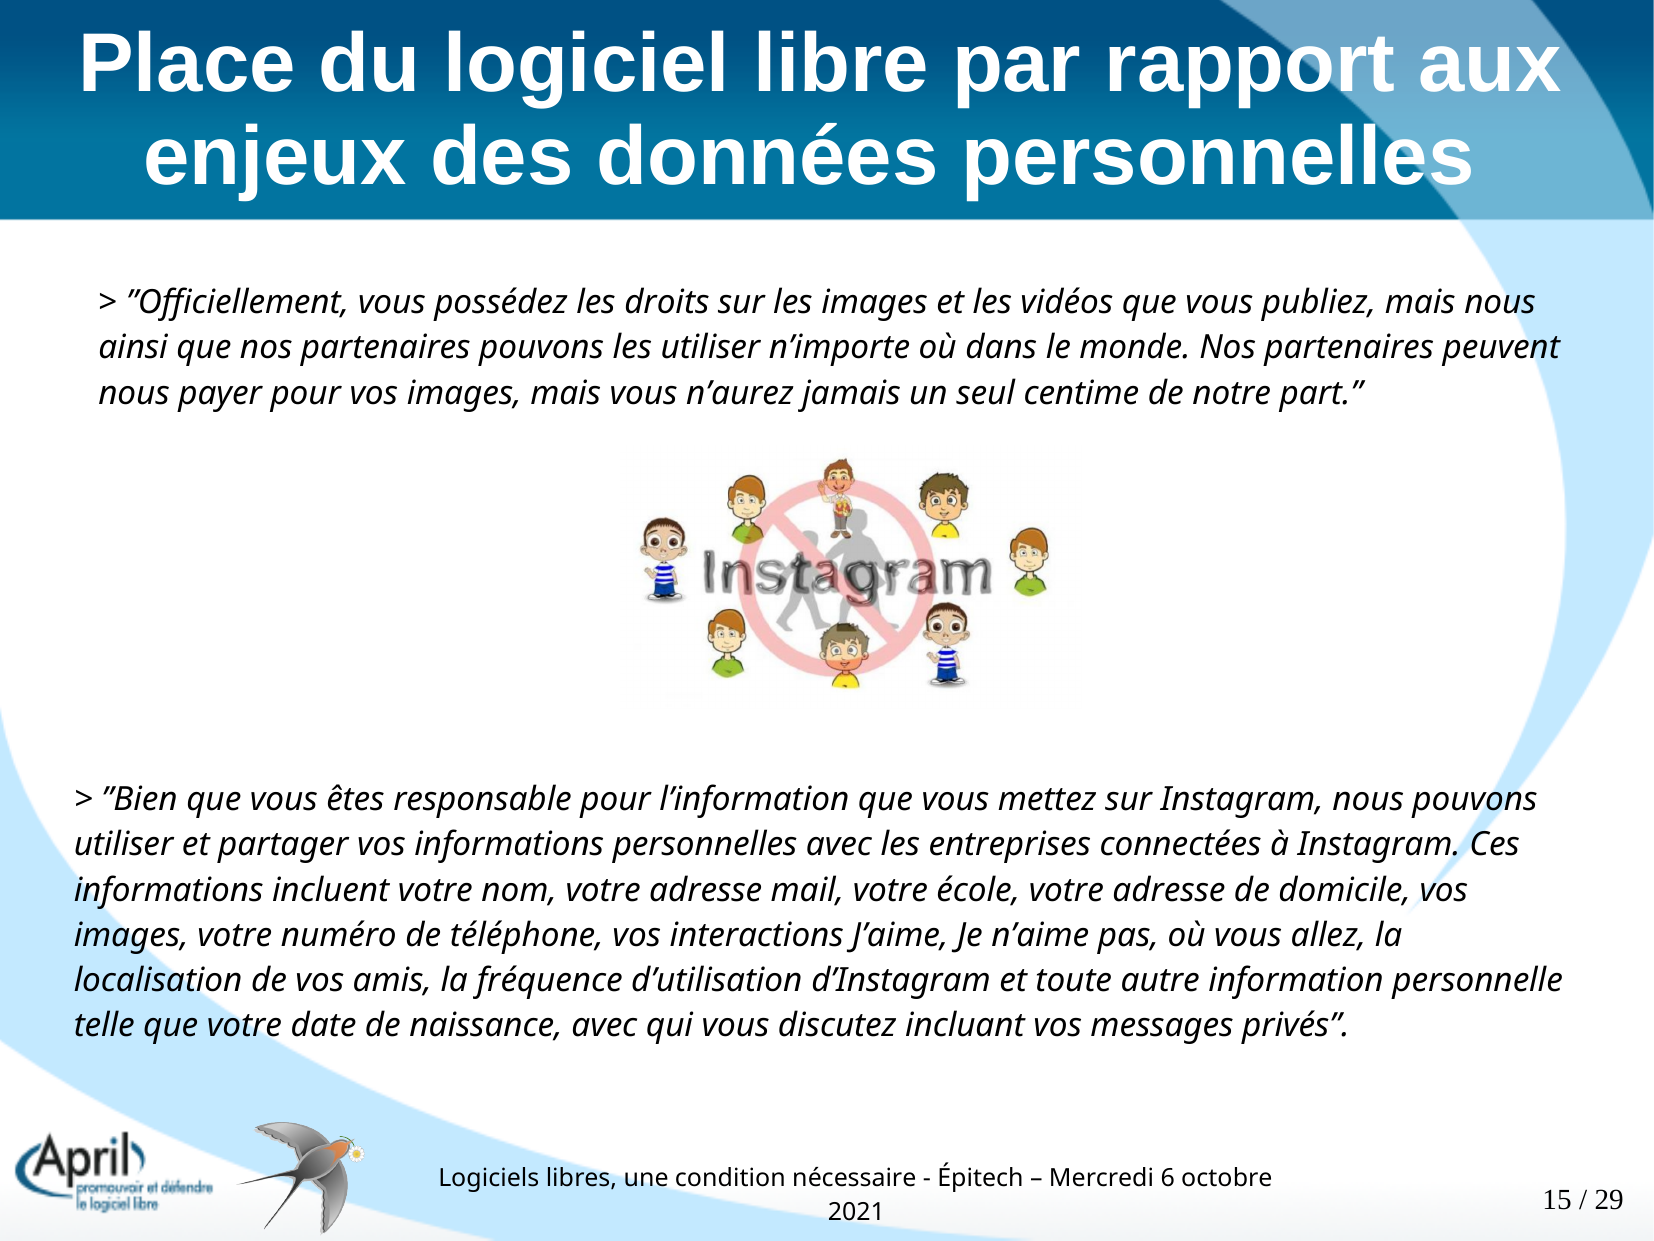

# Place du logiciel libre par rapport aux enjeux des données personnelles
> ”Officiellement, vous possédez les droits sur les images et les vidéos que vous publiez, mais nous ainsi que nos partenaires pouvons les utiliser n’importe où dans le monde. Nos partenaires peuvent nous payer pour vos images, mais vous n’aurez jamais un seul centime de notre part.”
> ”Bien que vous êtes responsable pour l’information que vous mettez sur Instagram, nous pouvons utiliser et partager vos informations personnelles avec les entreprises connectées à Instagram. Ces informations incluent votre nom, votre adresse mail, votre école, votre adresse de domicile, vos images, votre numéro de téléphone, vos interactions J’aime, Je n’aime pas, où vous allez, la localisation de vos amis, la fréquence d’utilisation d’Instagram et toute autre information personnelle telle que votre date de naissance, avec qui vous discutez incluant vos messages privés”.
15